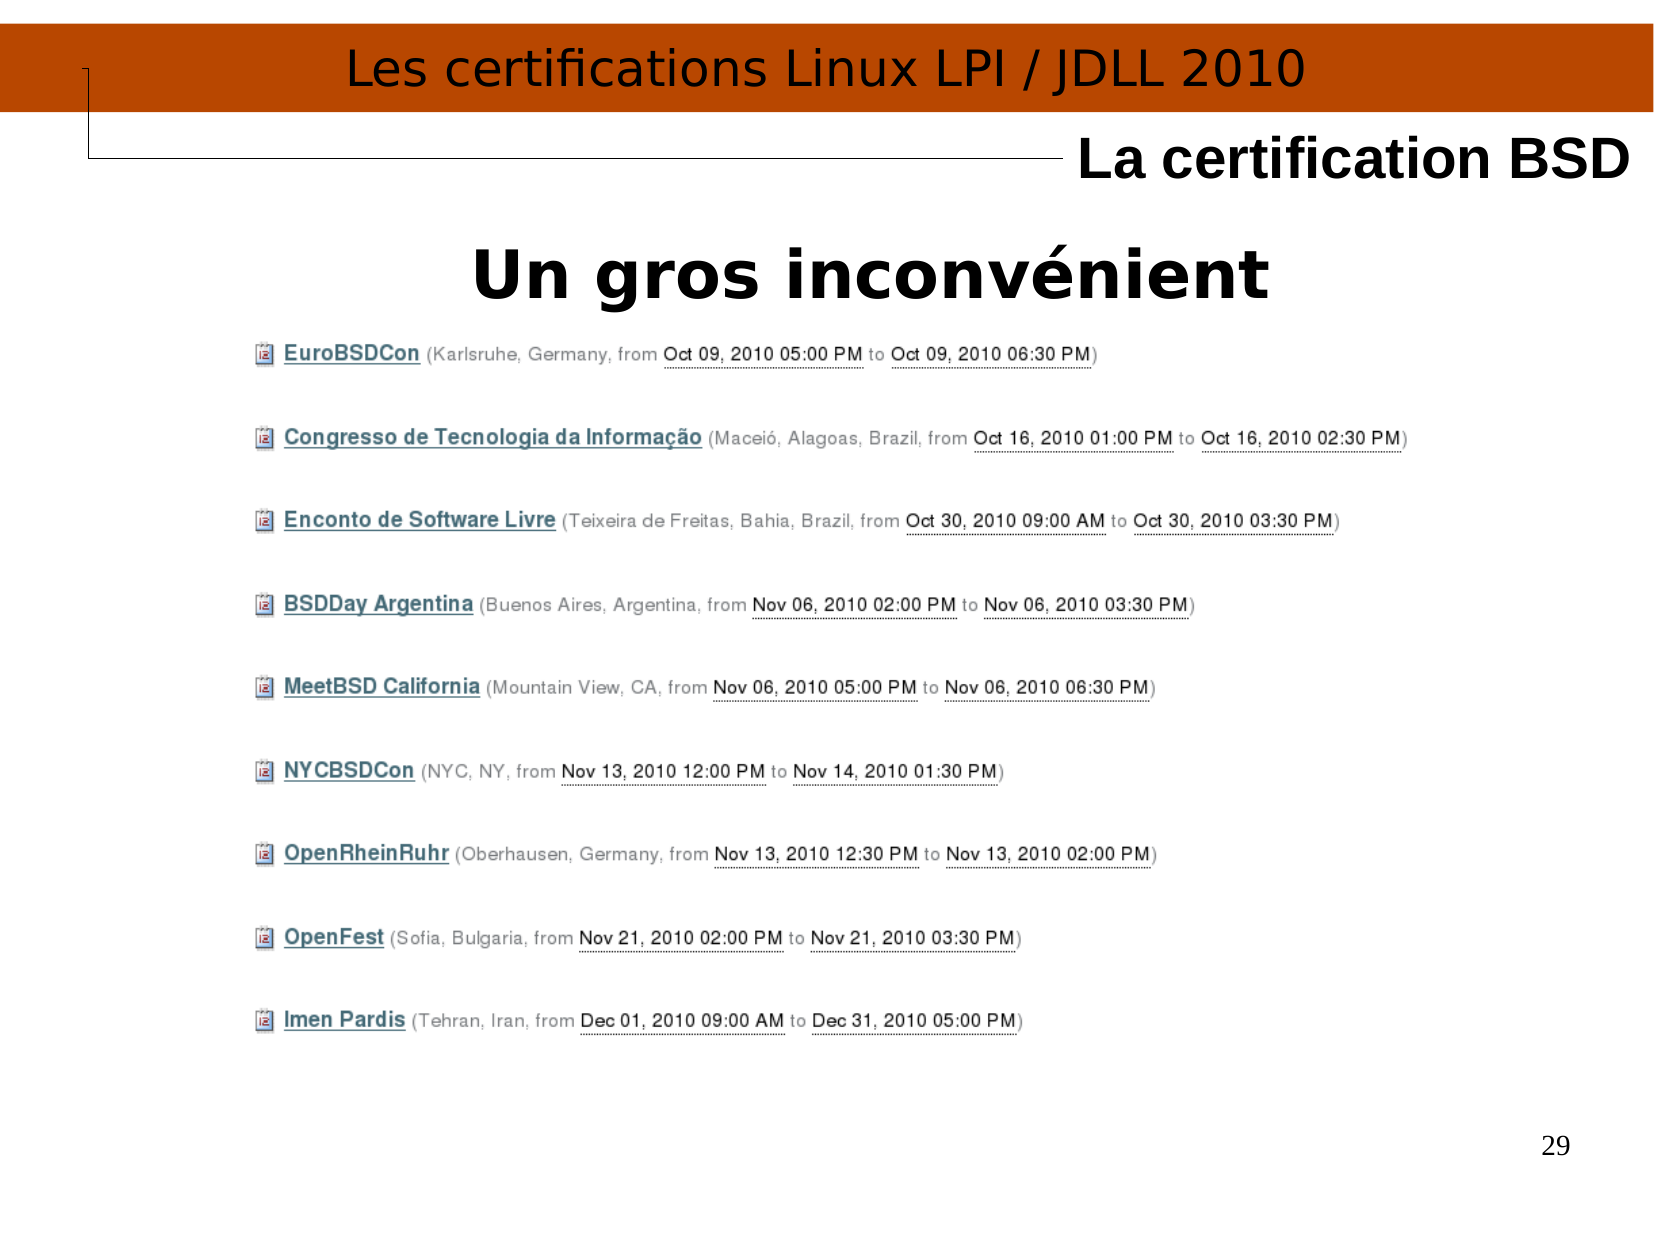

# Les certifications Linux LPI / JDLL 2010
La certification BSD
Un gros inconvénient
29